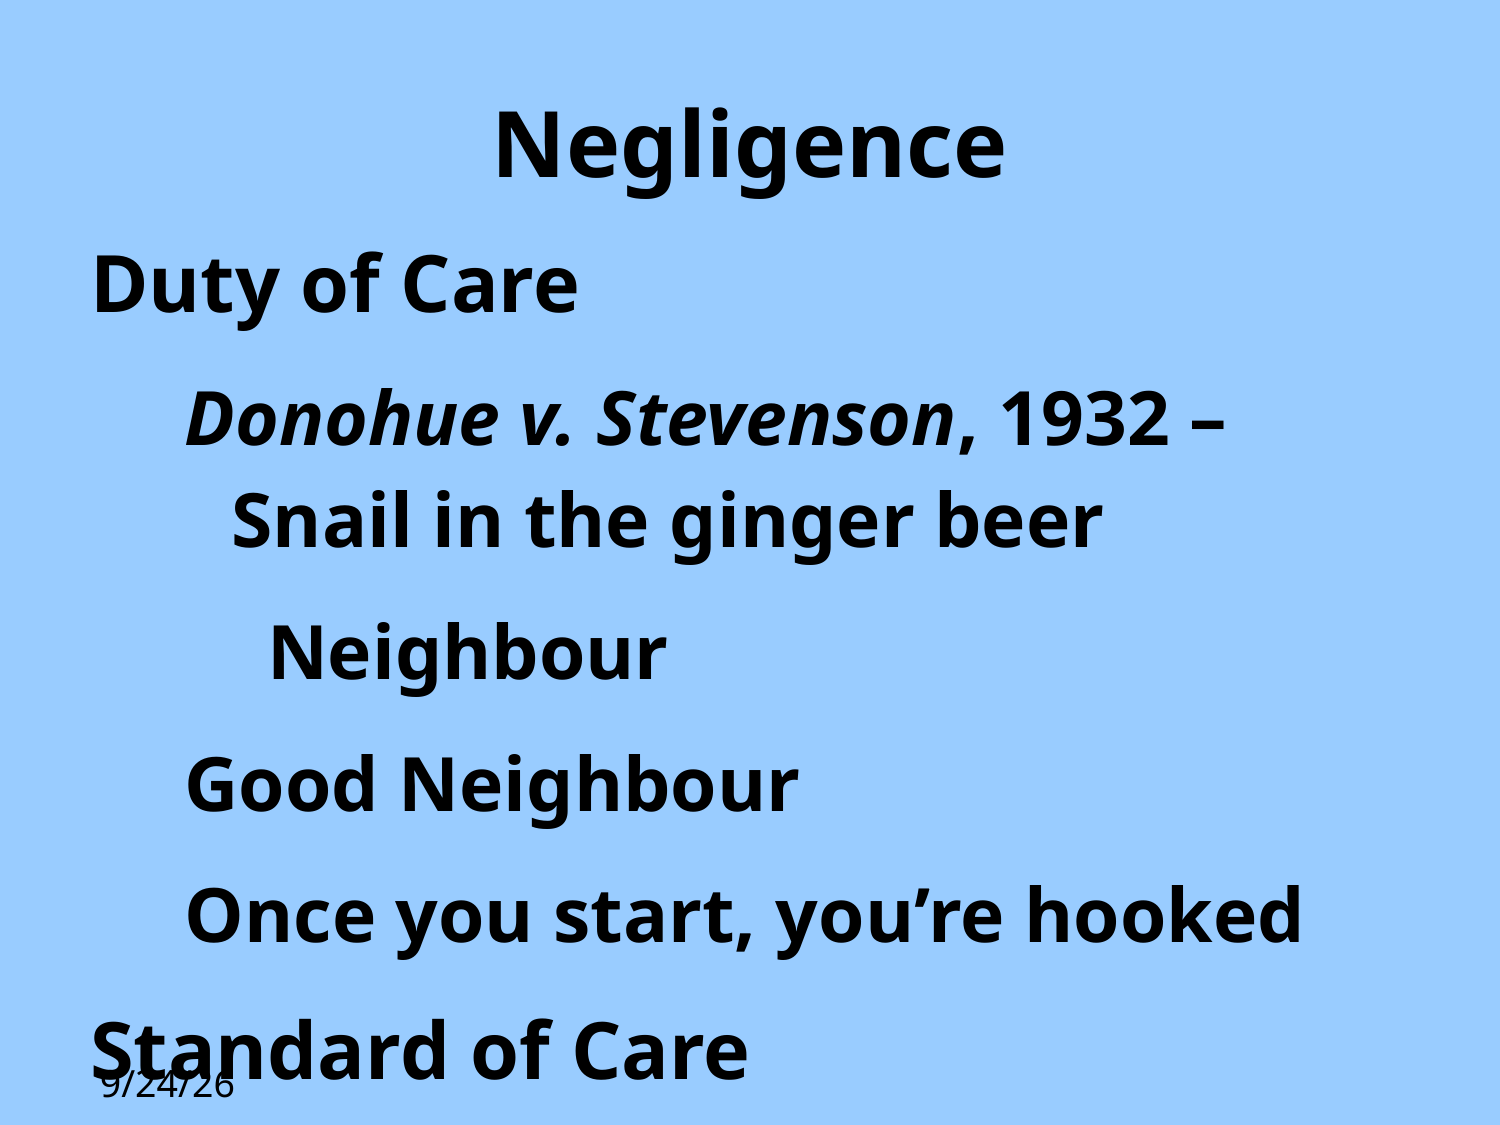

#
Negligence
Duty of Care
Donohue v. Stevenson, 1932 – Snail in the ginger beer
Neighbour
Good Neighbour
Once you start, you’re hooked
Standard of Care
The standard by which you will be judged
The standard to which you are trained
“Industry Standard”
Obligation to act reasonably
What would a reasonable searcher do?
Obligation of “Due Diligence”
Do not go beyond your training